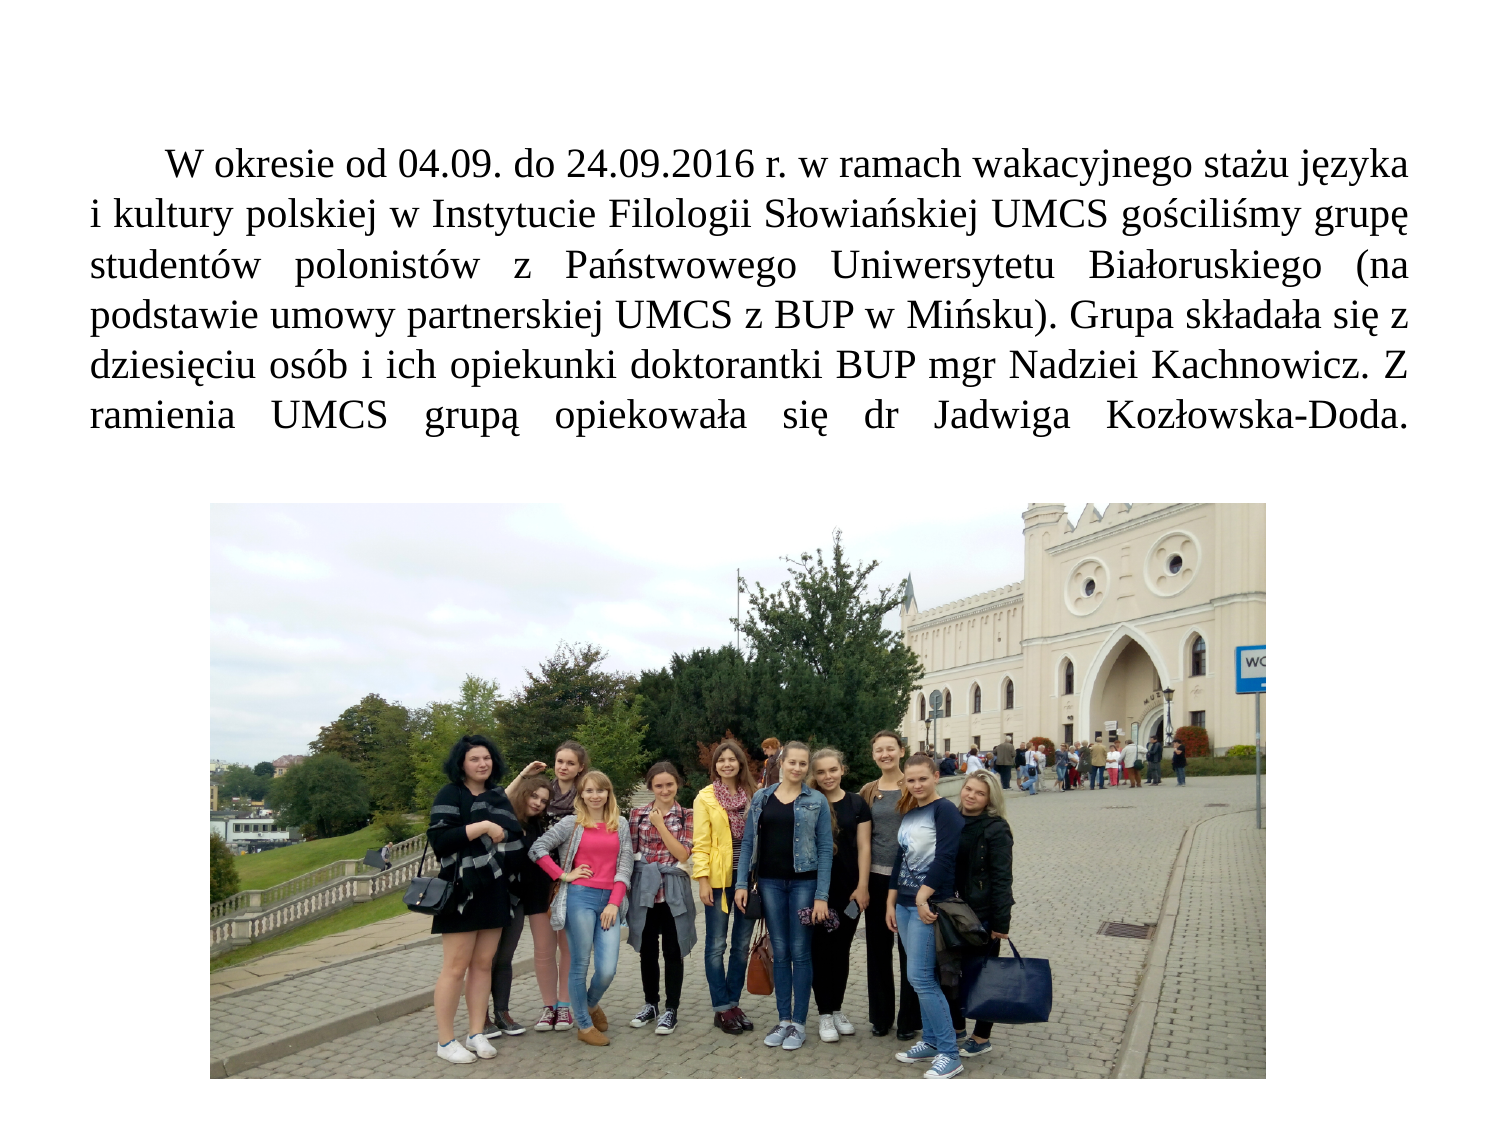

# W okresie od 04.09. do 24.09.2016 r. w ramach wakacyjnego stażu języka i kultury polskiej w Instytucie Filologii Słowiańskiej UMCS gościliśmy grupę studentów polonistów z Państwowego Uniwersytetu Białoruskiego (na podstawie umowy partnerskiej UMCS z BUP w Mińsku). Grupa składała się z dziesięciu osób i ich opiekunki doktorantki BUP mgr Nadziei Kachnowicz. Z ramienia UMCS grupą opiekowała się dr Jadwiga Kozłowska-Doda.